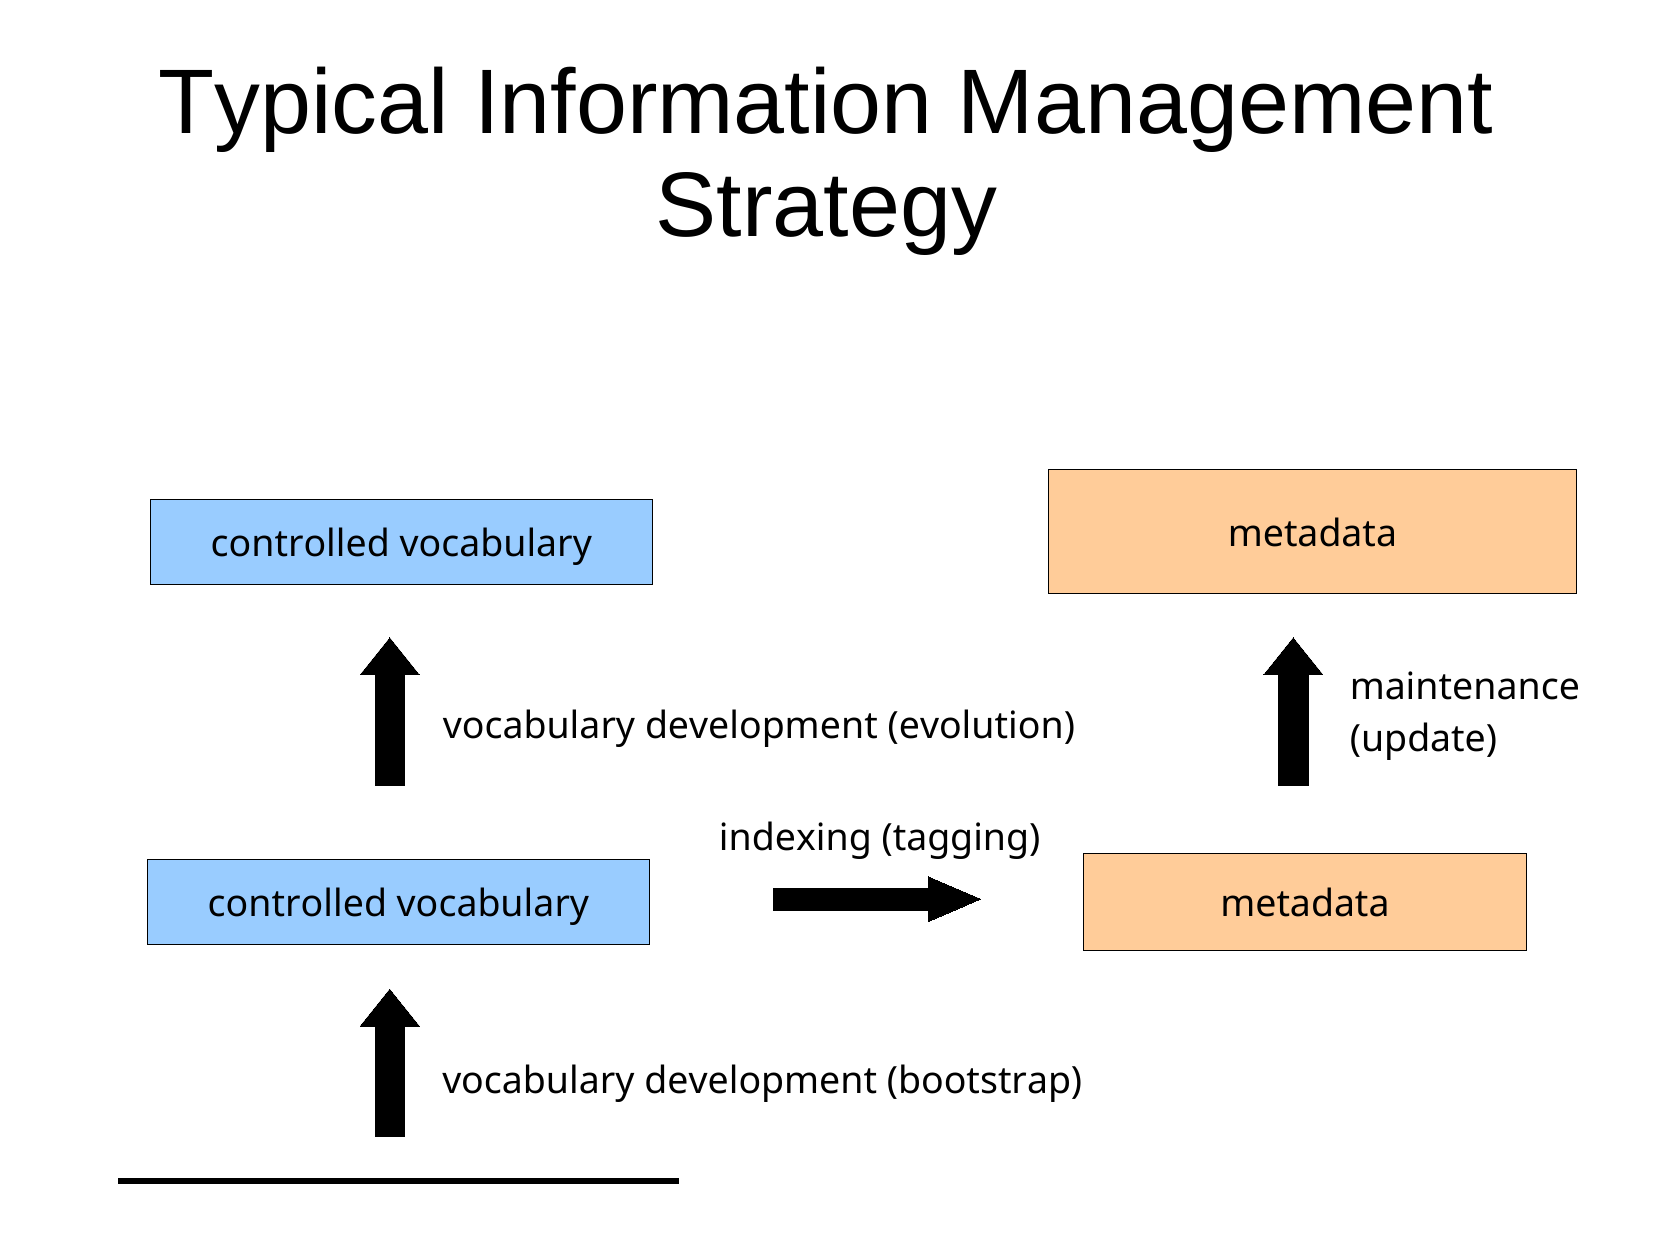

# Typical Information Management Strategy
metadata
controlled vocabulary
maintenance
(update)
vocabulary development (evolution)
indexing (tagging)
metadata
controlled vocabulary
vocabulary development (bootstrap)